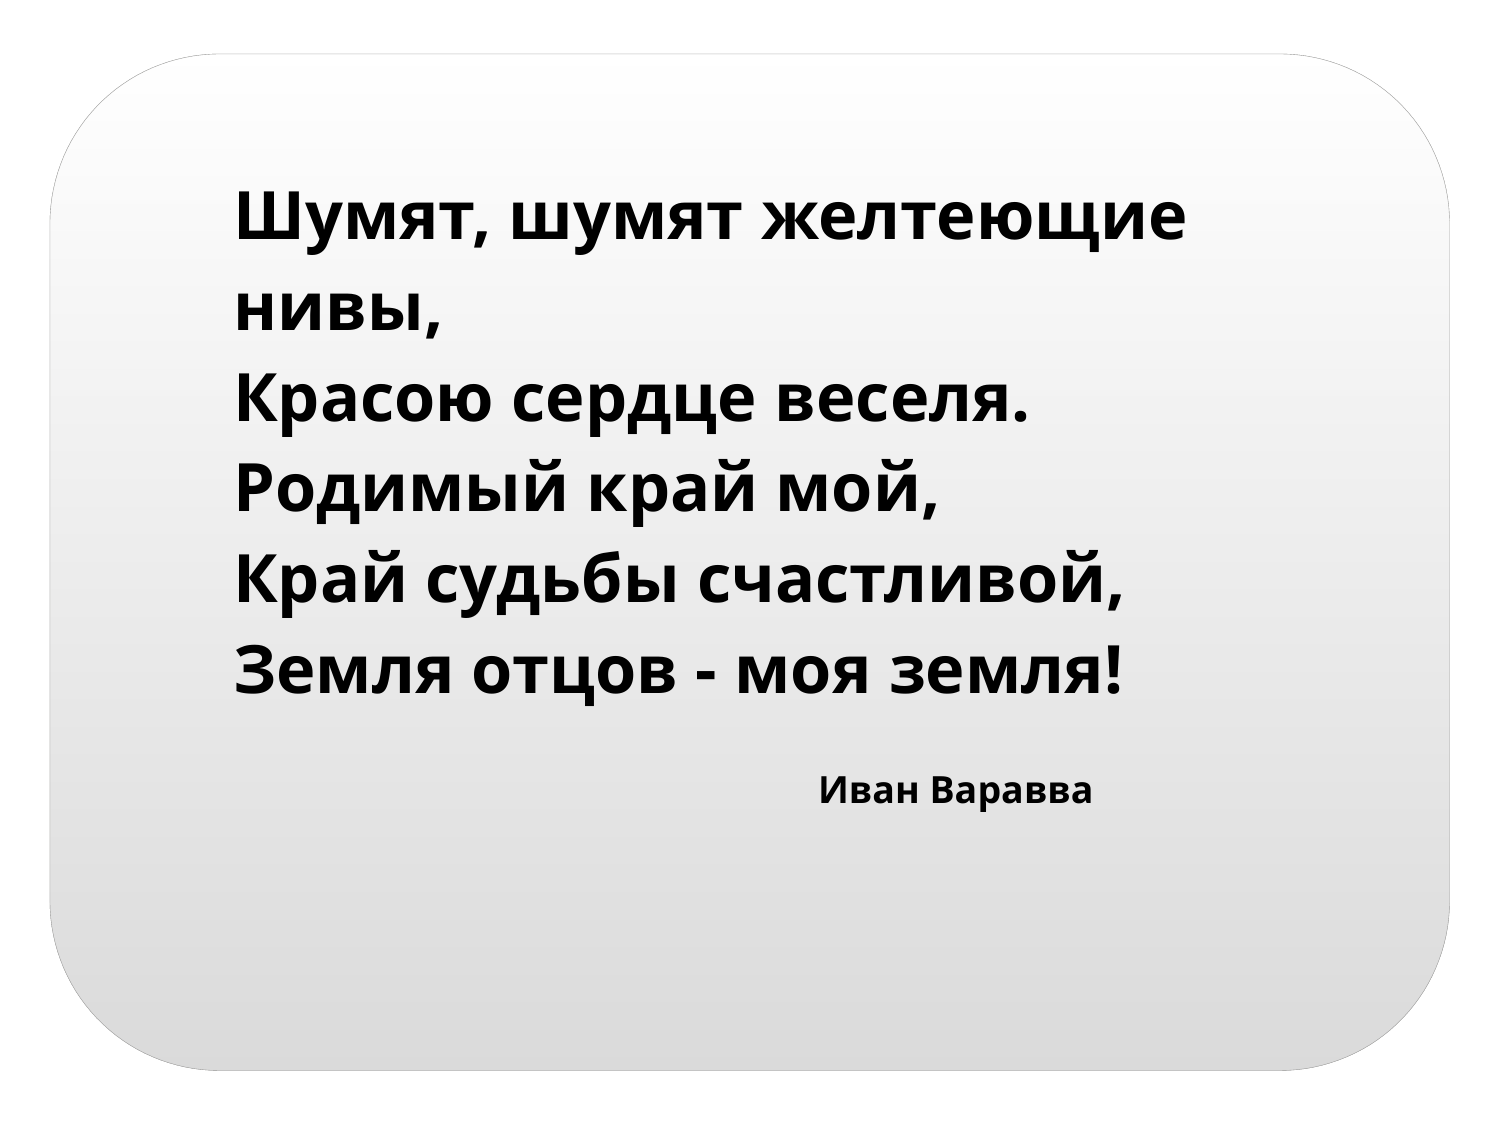

Шумят, шумят желтеющие нивы,
Красою сердце веселя.
Родимый край мой,
Край судьбы счастливой,
Земля отцов - моя земля!
 Иван Варавва